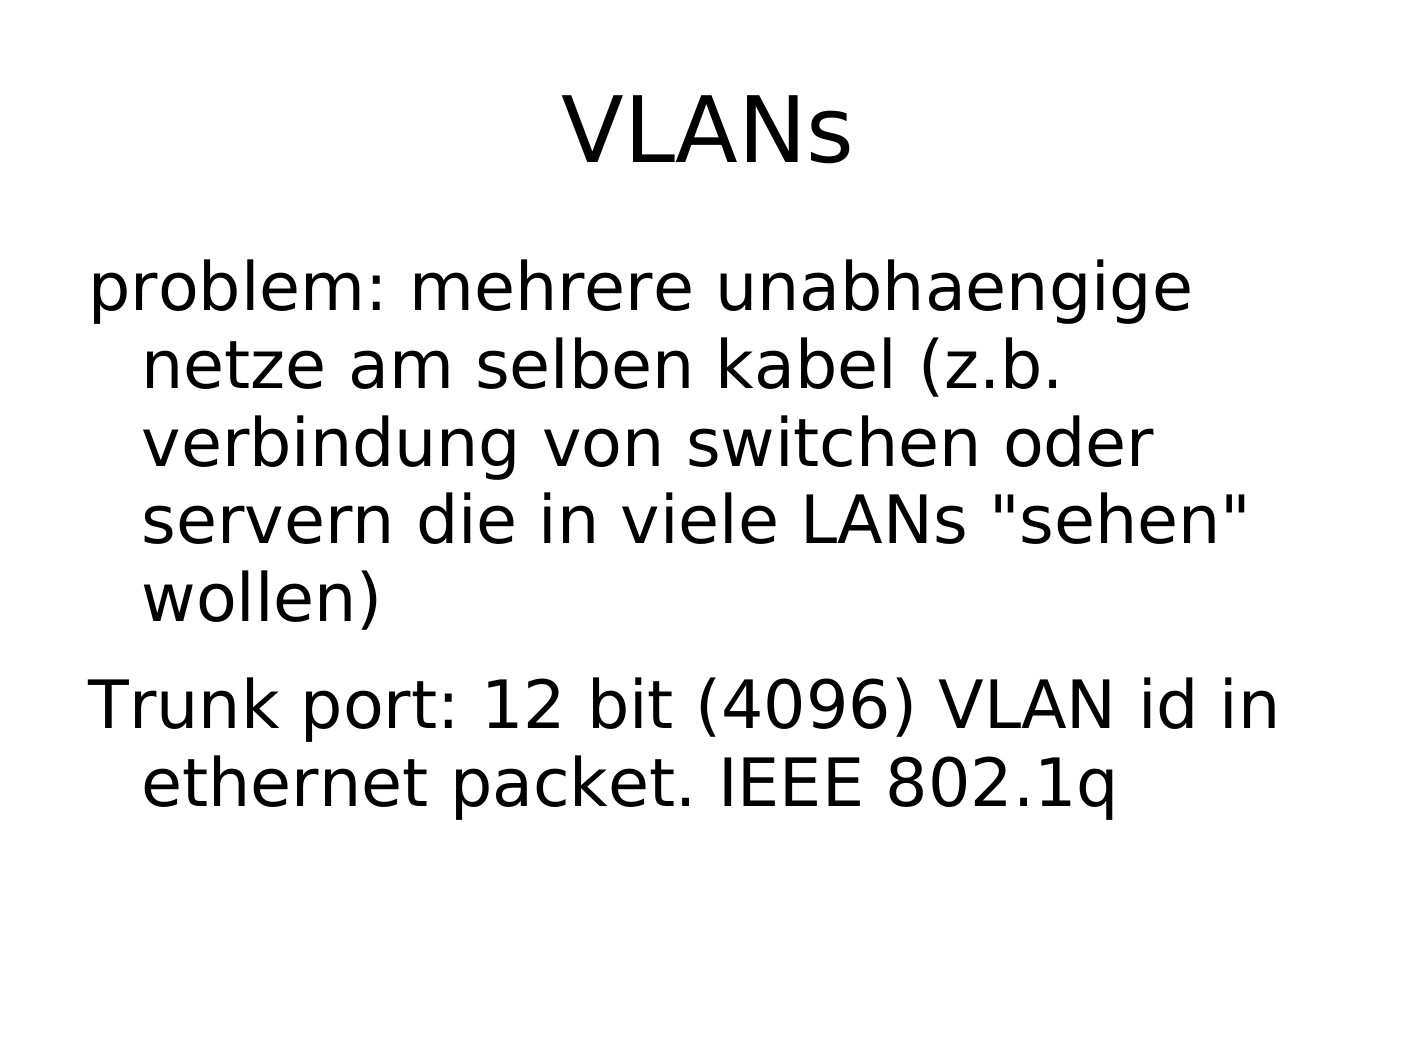

# VLANs
problem: mehrere unabhaengige netze am selben kabel (z.b. verbindung von switchen oder servern die in viele LANs "sehen" wollen)
Trunk port: 12 bit (4096) VLAN id in ethernet packet. IEEE 802.1q